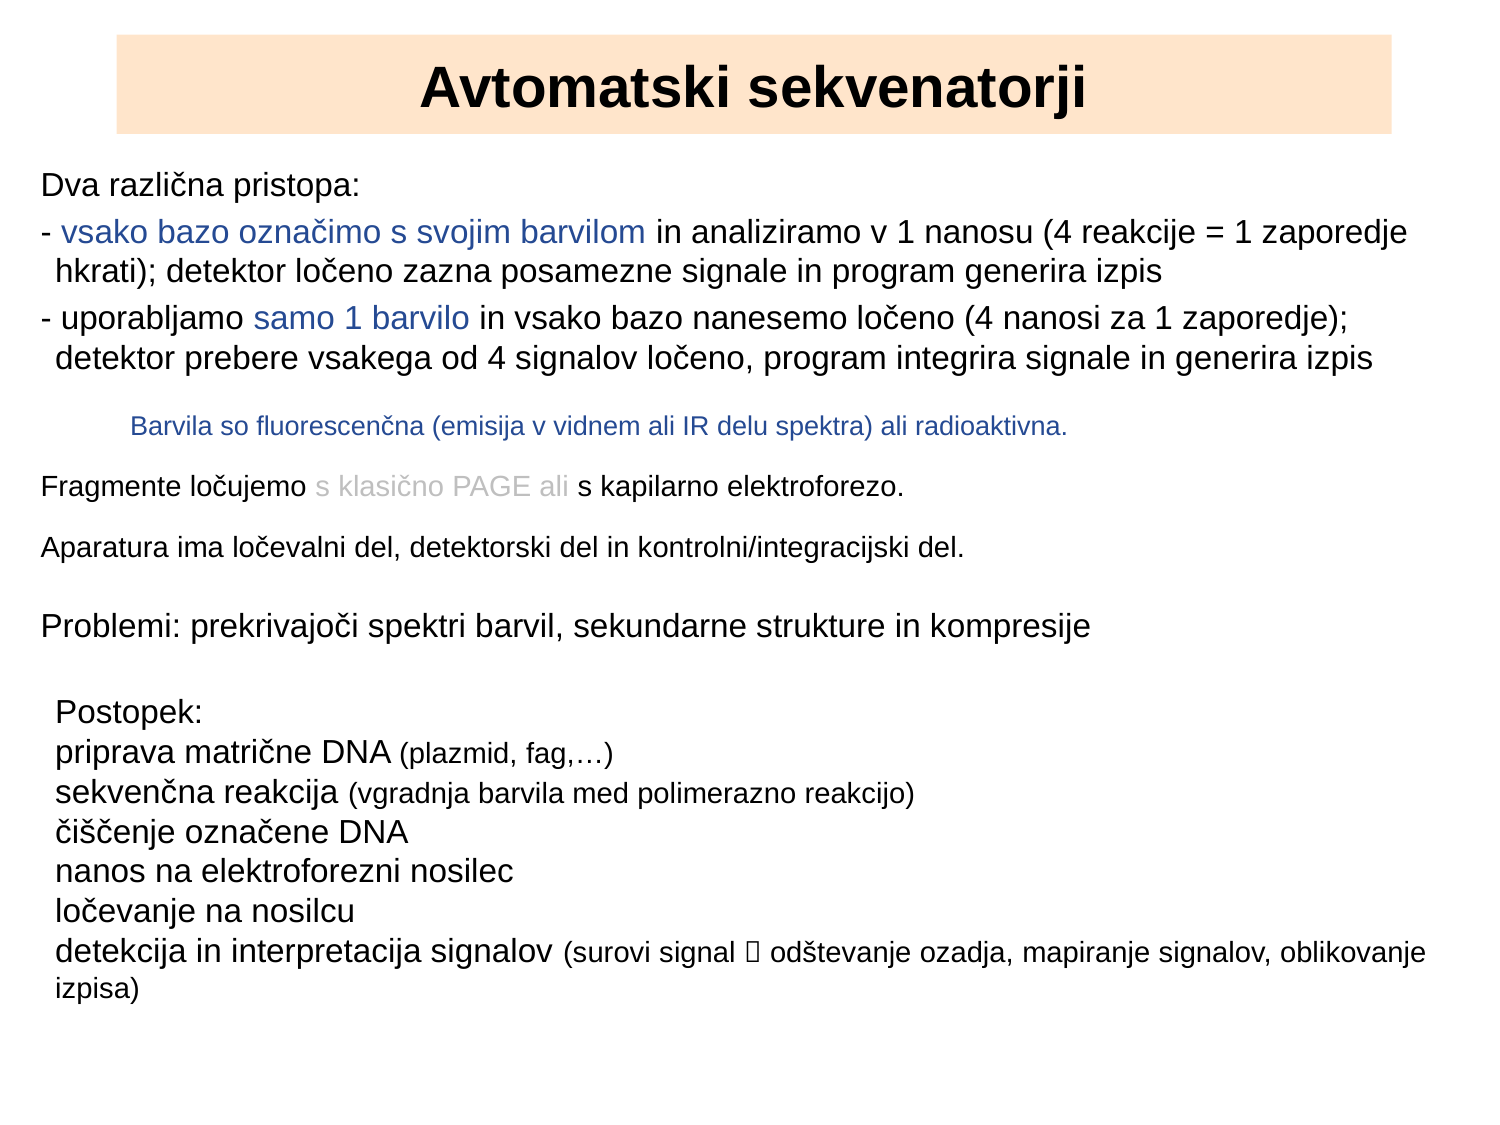

# Avtomatski sekvenatorji
Dva različna pristopa:
- vsako bazo označimo s svojim barvilom in analiziramo v 1 nanosu (4 reakcije = 1 zaporedje hkrati); detektor ločeno zazna posamezne signale in program generira izpis
- uporabljamo samo 1 barvilo in vsako bazo nanesemo ločeno (4 nanosi za 1 zaporedje); detektor prebere vsakega od 4 signalov ločeno, program integrira signale in generira izpis
	Barvila so fluorescenčna (emisija v vidnem ali IR delu spektra) ali radioaktivna.
Fragmente ločujemo s klasično PAGE ali s kapilarno elektroforezo.
Aparatura ima ločevalni del, detektorski del in kontrolni/integracijski del.
Problemi: prekrivajoči spektri barvil, sekundarne strukture in kompresije
Postopek:
priprava matrične DNA (plazmid, fag,…)
sekvenčna reakcija (vgradnja barvila med polimerazno reakcijo)
čiščenje označene DNA
nanos na elektroforezni nosilec
ločevanje na nosilcu
detekcija in interpretacija signalov (surovi signal  odštevanje ozadja, mapiranje signalov, oblikovanje izpisa)